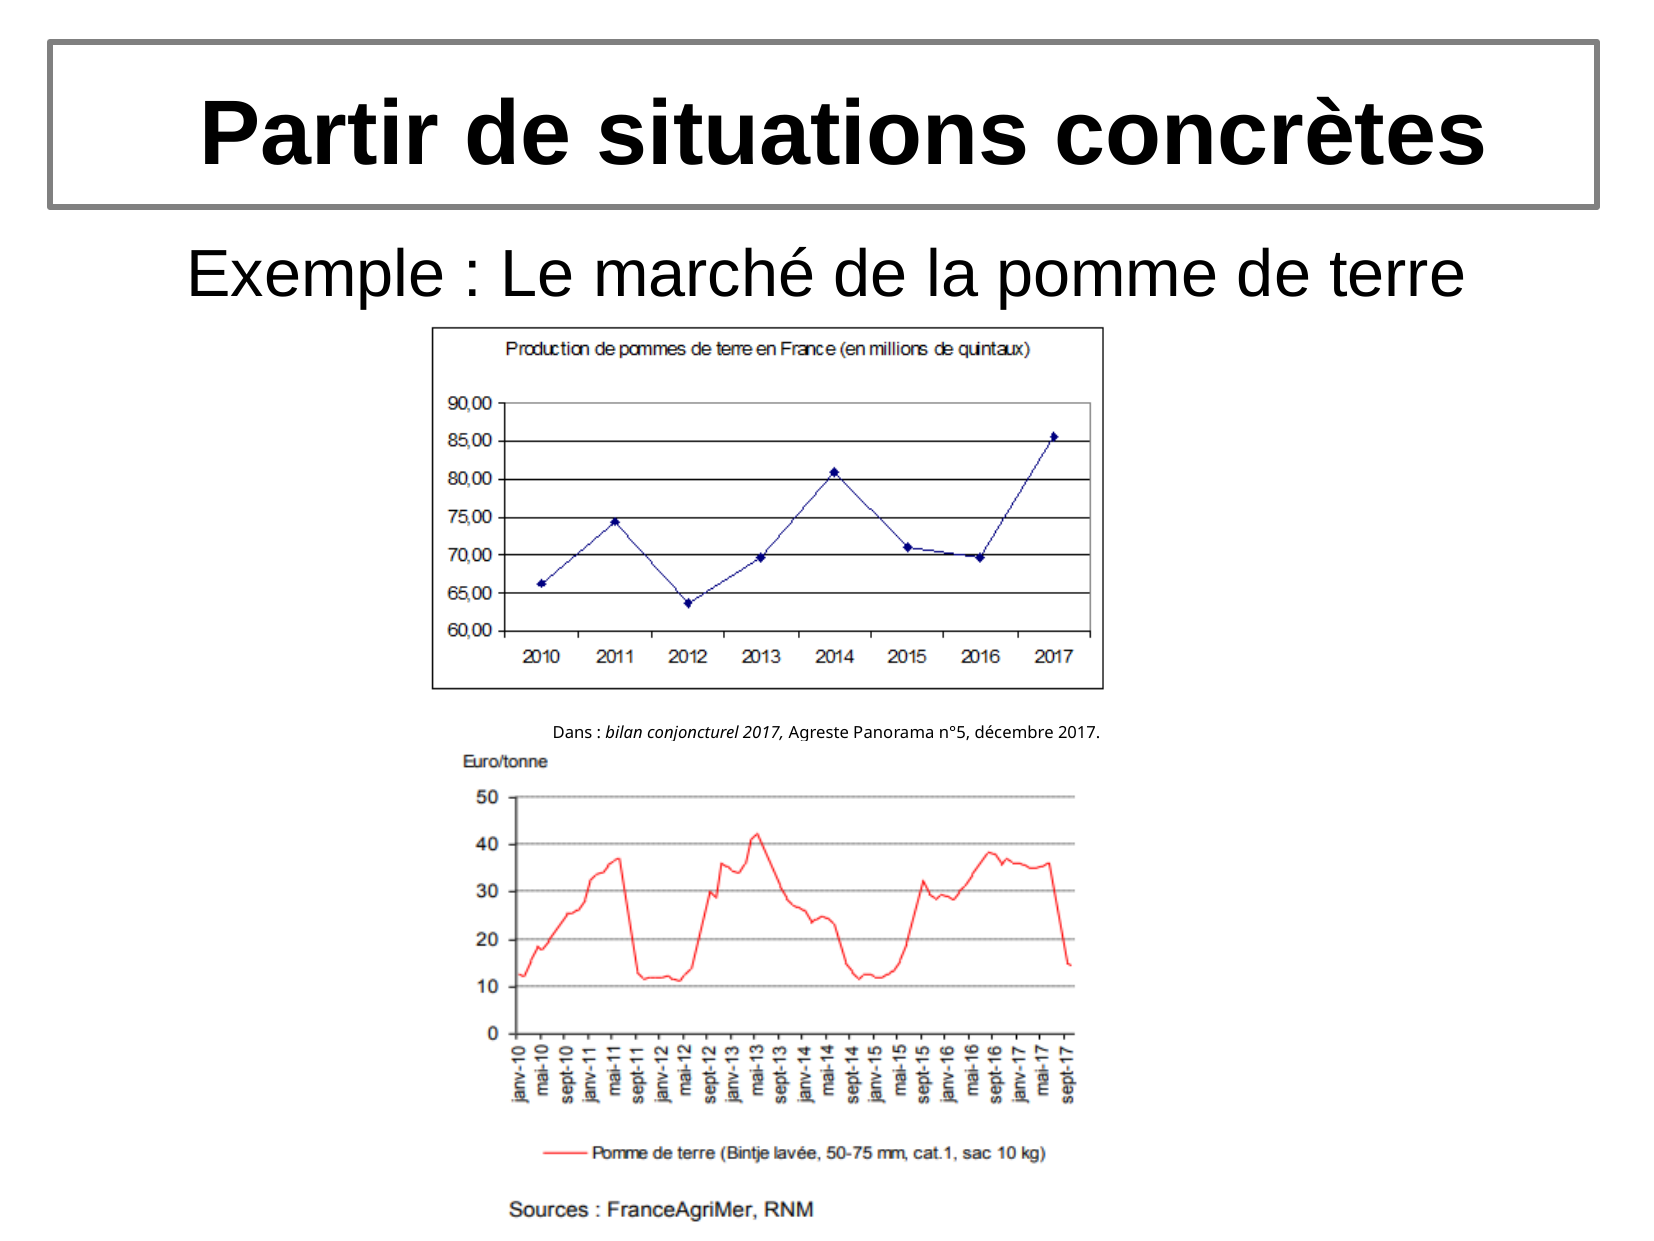

# Partir de situations concrètes
Exemple : Le marché de la pomme de terre
Dans : bilan conjoncturel 2017, Agreste Panorama n°5, décembre 2017.